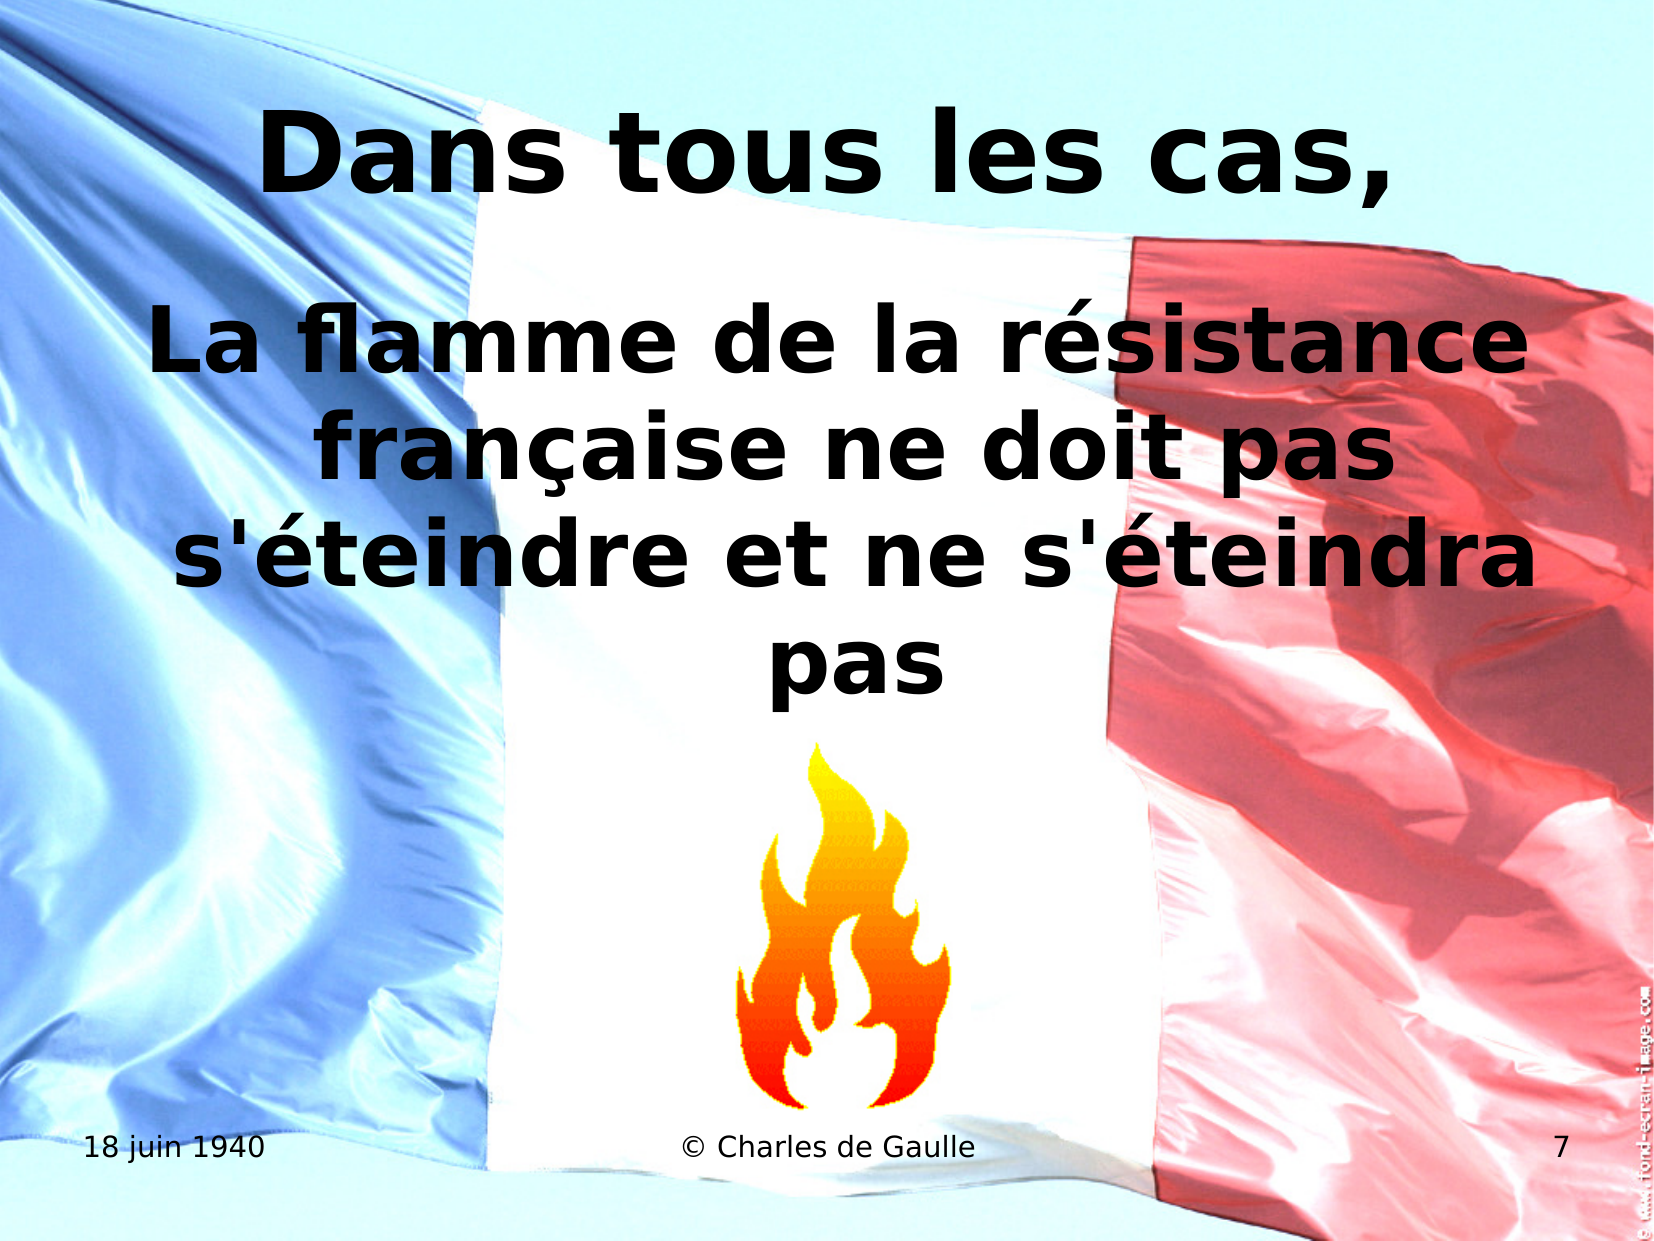

# Dans tous les cas,
La flamme de la résistance française ne doit pas s'éteindre et ne s'éteindra pas
18 juin 1940
© Charles de Gaulle
7